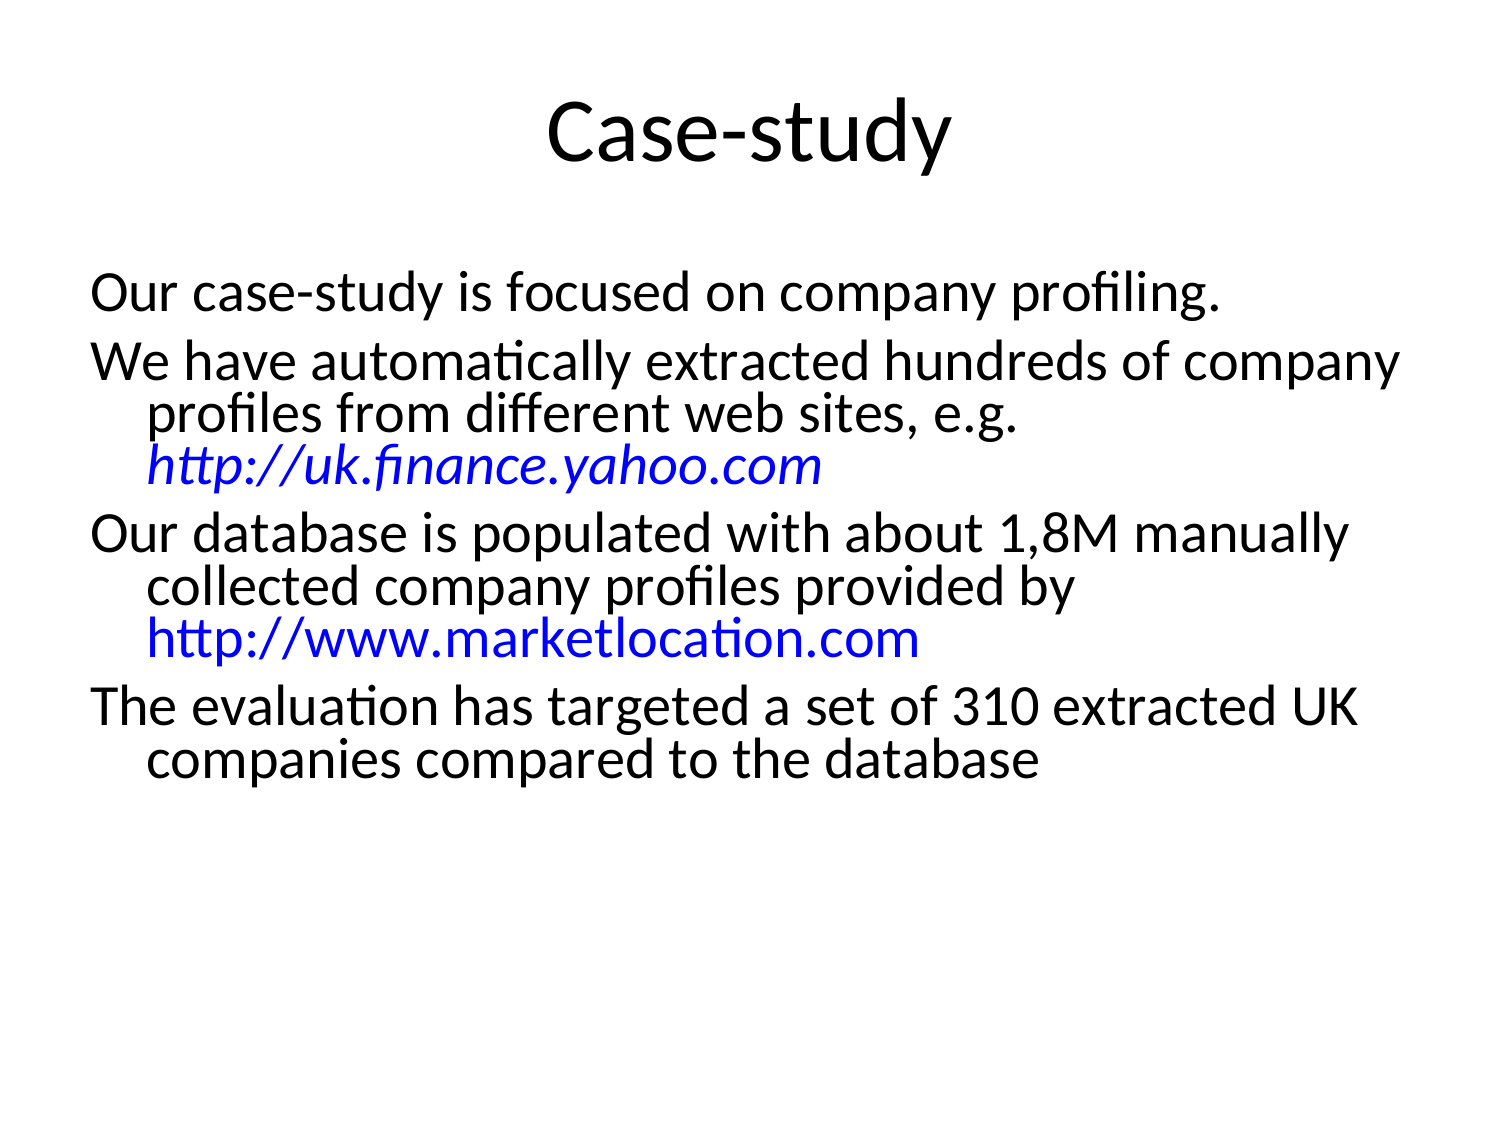

# Case-study
Our case-study is focused on company profiling.
We have automatically extracted hundreds of company profiles from different web sites, e.g. http://uk.finance.yahoo.com
Our database is populated with about 1,8M manually collected company profiles provided by http://www.marketlocation.com
The evaluation has targeted a set of 310 extracted UK companies compared to the database